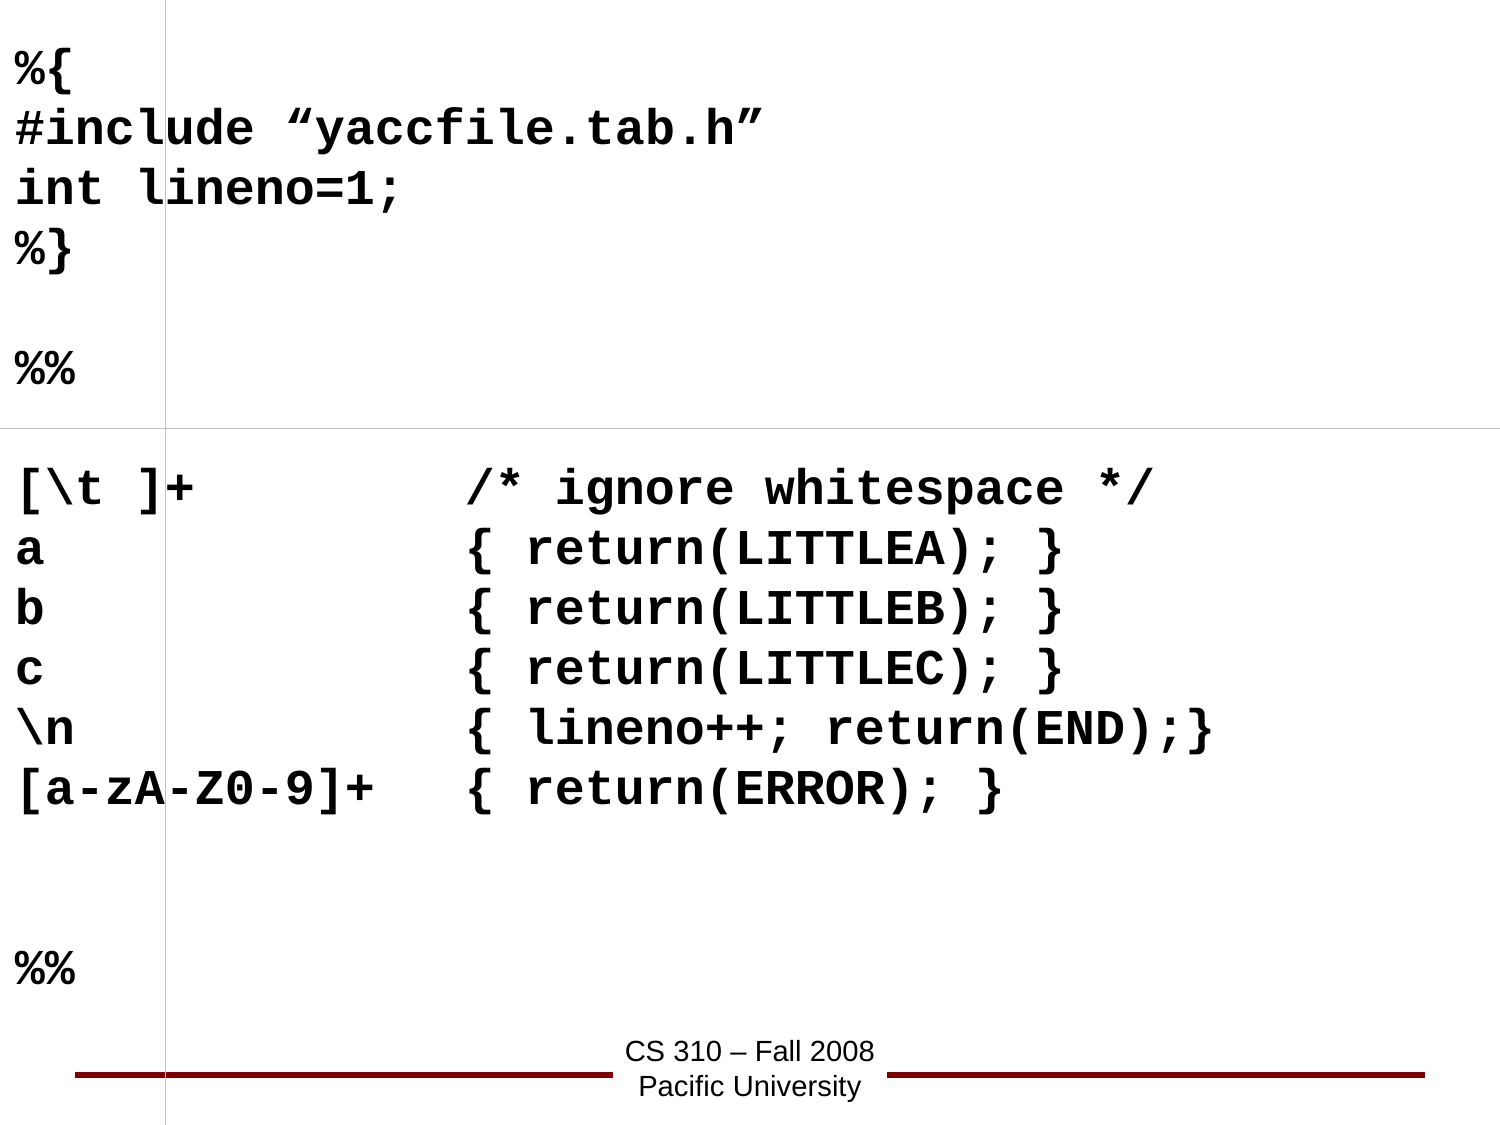

%{
#include “yaccfile.tab.h”
int lineno=1;
%}
%%
[\t ]+		/* ignore whitespace */
a 			{ return(LITTLEA); }
b	 		{ return(LITTLEB); }
c 			{ return(LITTLEC); }
\n			{ lineno++; return(END);}
[a-zA-Z0-9]+ 	{ return(ERROR); }
%%